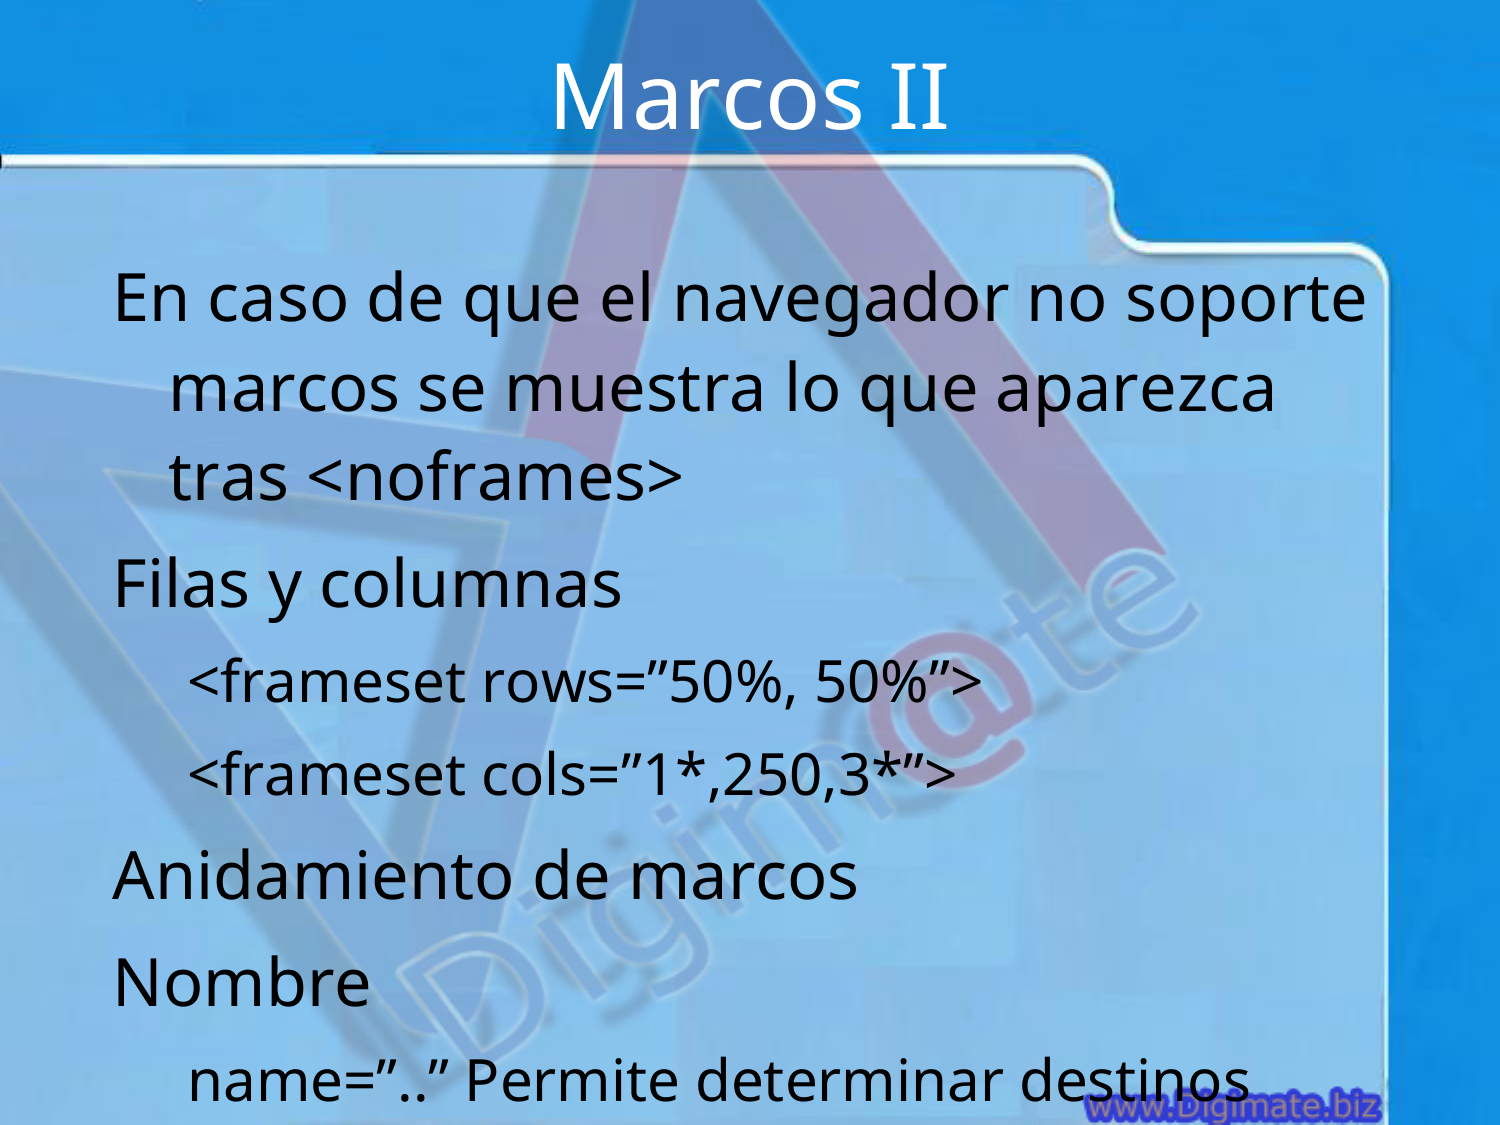

# Marcos II
En caso de que el navegador no soporte marcos se muestra lo que aparezca tras <noframes>
Filas y columnas
<frameset rows=”50%, 50%”>
<frameset cols=”1*,250,3*”>
Anidamiento de marcos
Nombre
name=”..” Permite determinar destinos